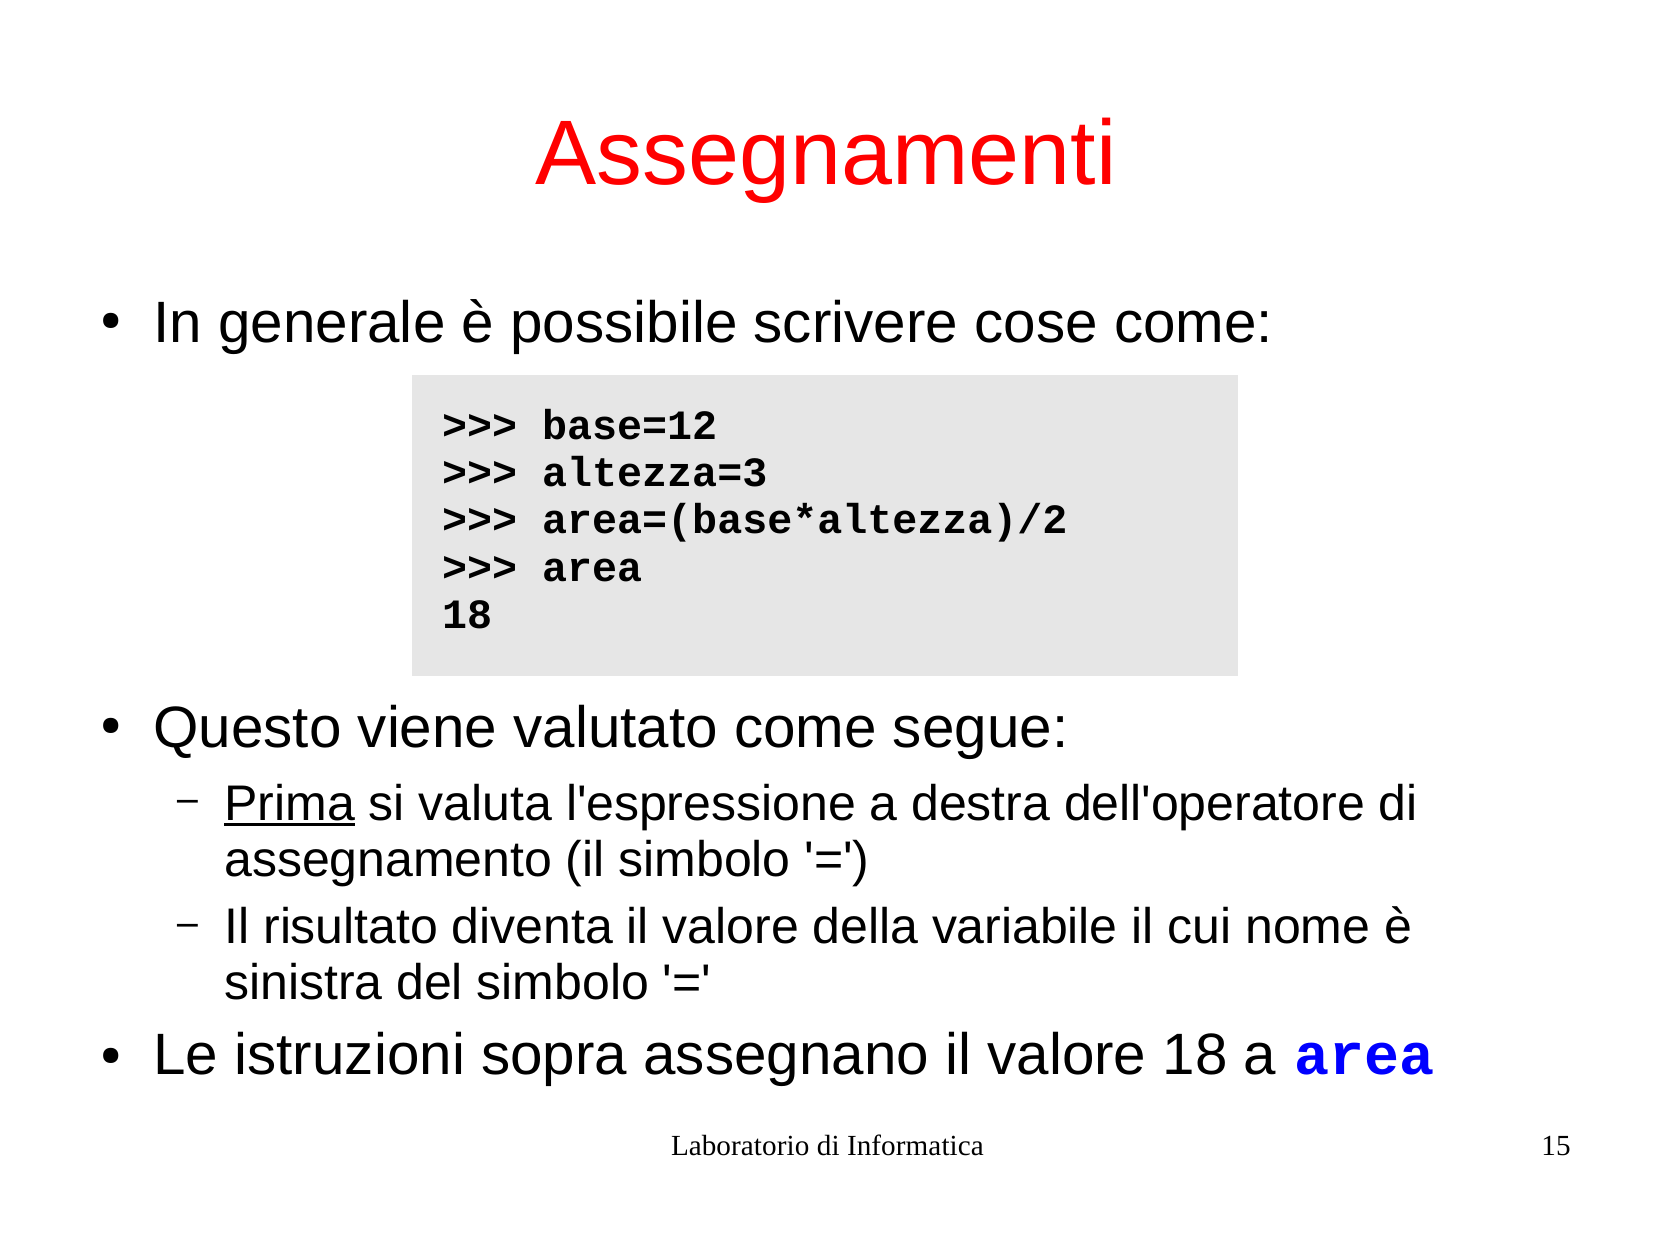

# Assegnamenti
In generale è possibile scrivere cose come:
Questo viene valutato come segue:
Prima si valuta l'espressione a destra dell'operatore di assegnamento (il simbolo '=')
Il risultato diventa il valore della variabile il cui nome è sinistra del simbolo '='
Le istruzioni sopra assegnano il valore 18 a area
>>> base=12
>>> altezza=3
>>> area=(base*altezza)/2
>>> area
18
Laboratorio di Informatica
15